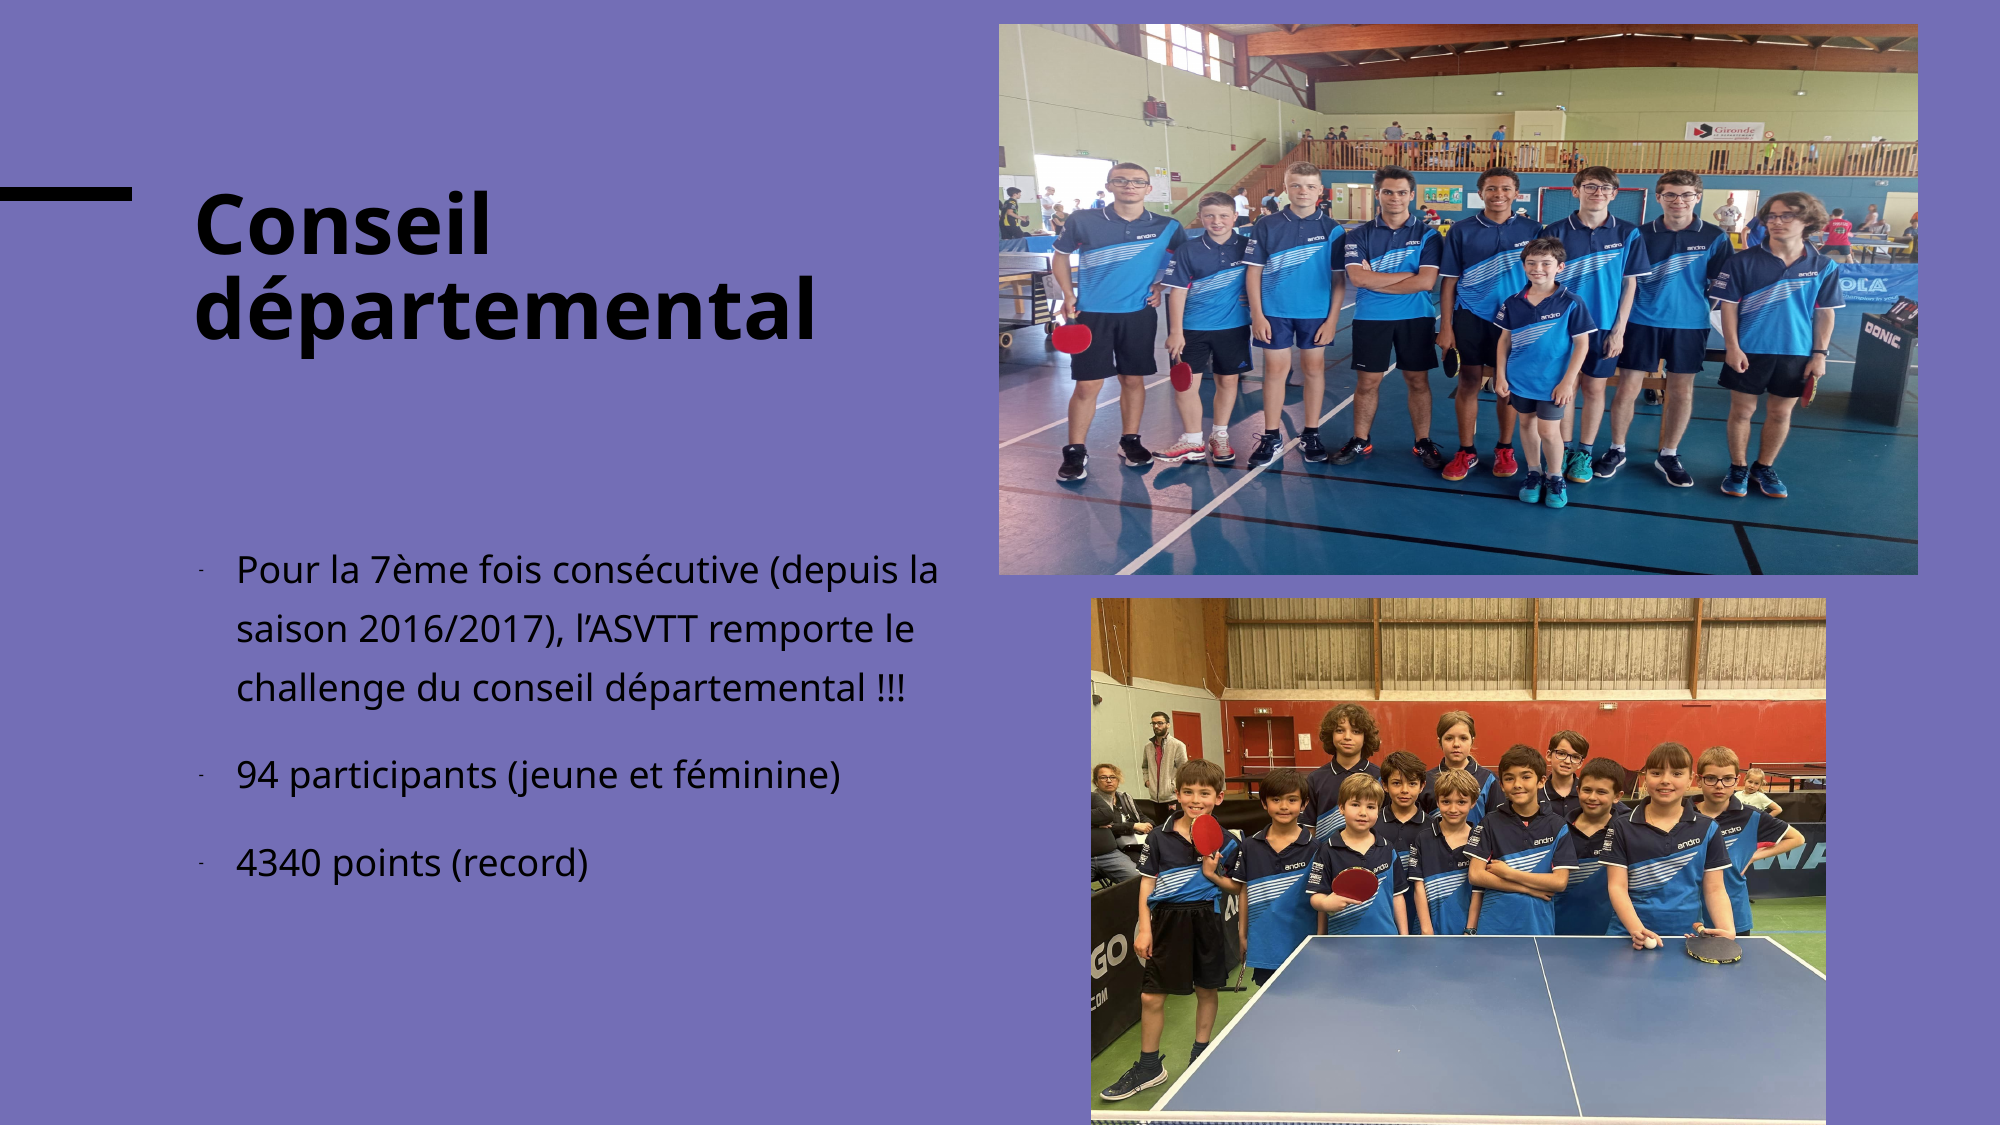

# Conseil départemental
Pour la 7ème fois consécutive (depuis la saison 2016/2017), l’ASVTT remporte le challenge du conseil départemental !!!
94 participants (jeune et féminine)
4340 points (record)